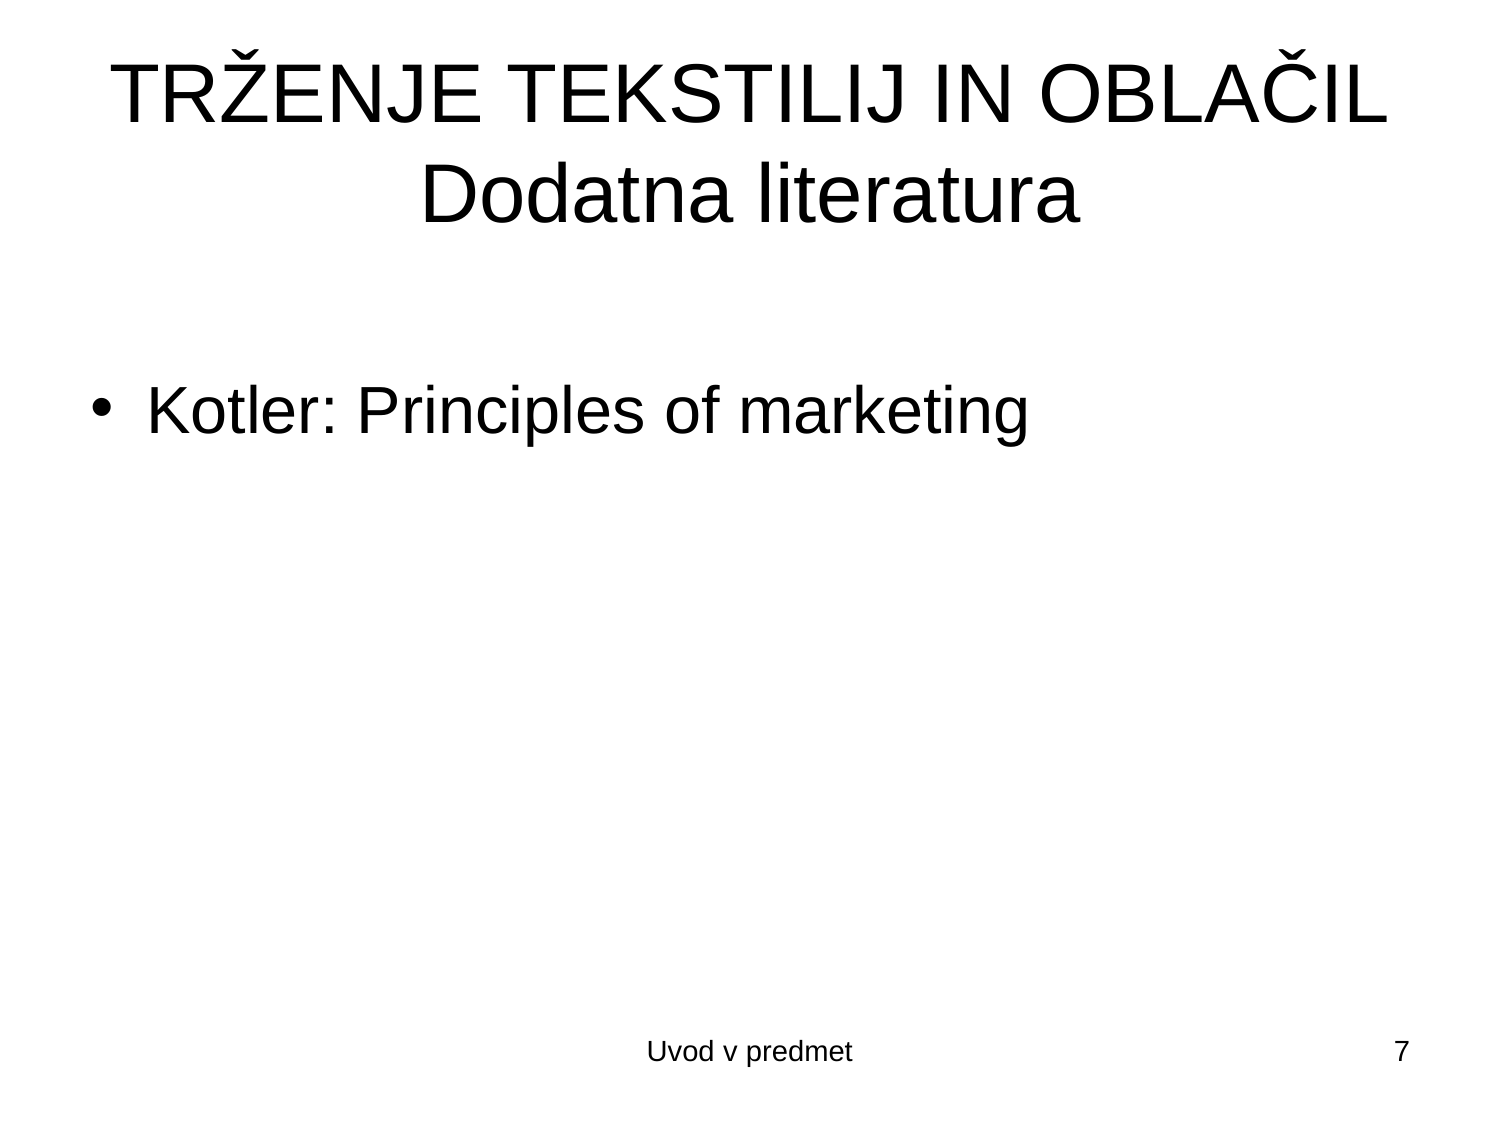

# TRŽENJE TEKSTILIJ IN OBLAČIL Dodatna literatura
Kotler: Principles of marketing
Uvod v predmet